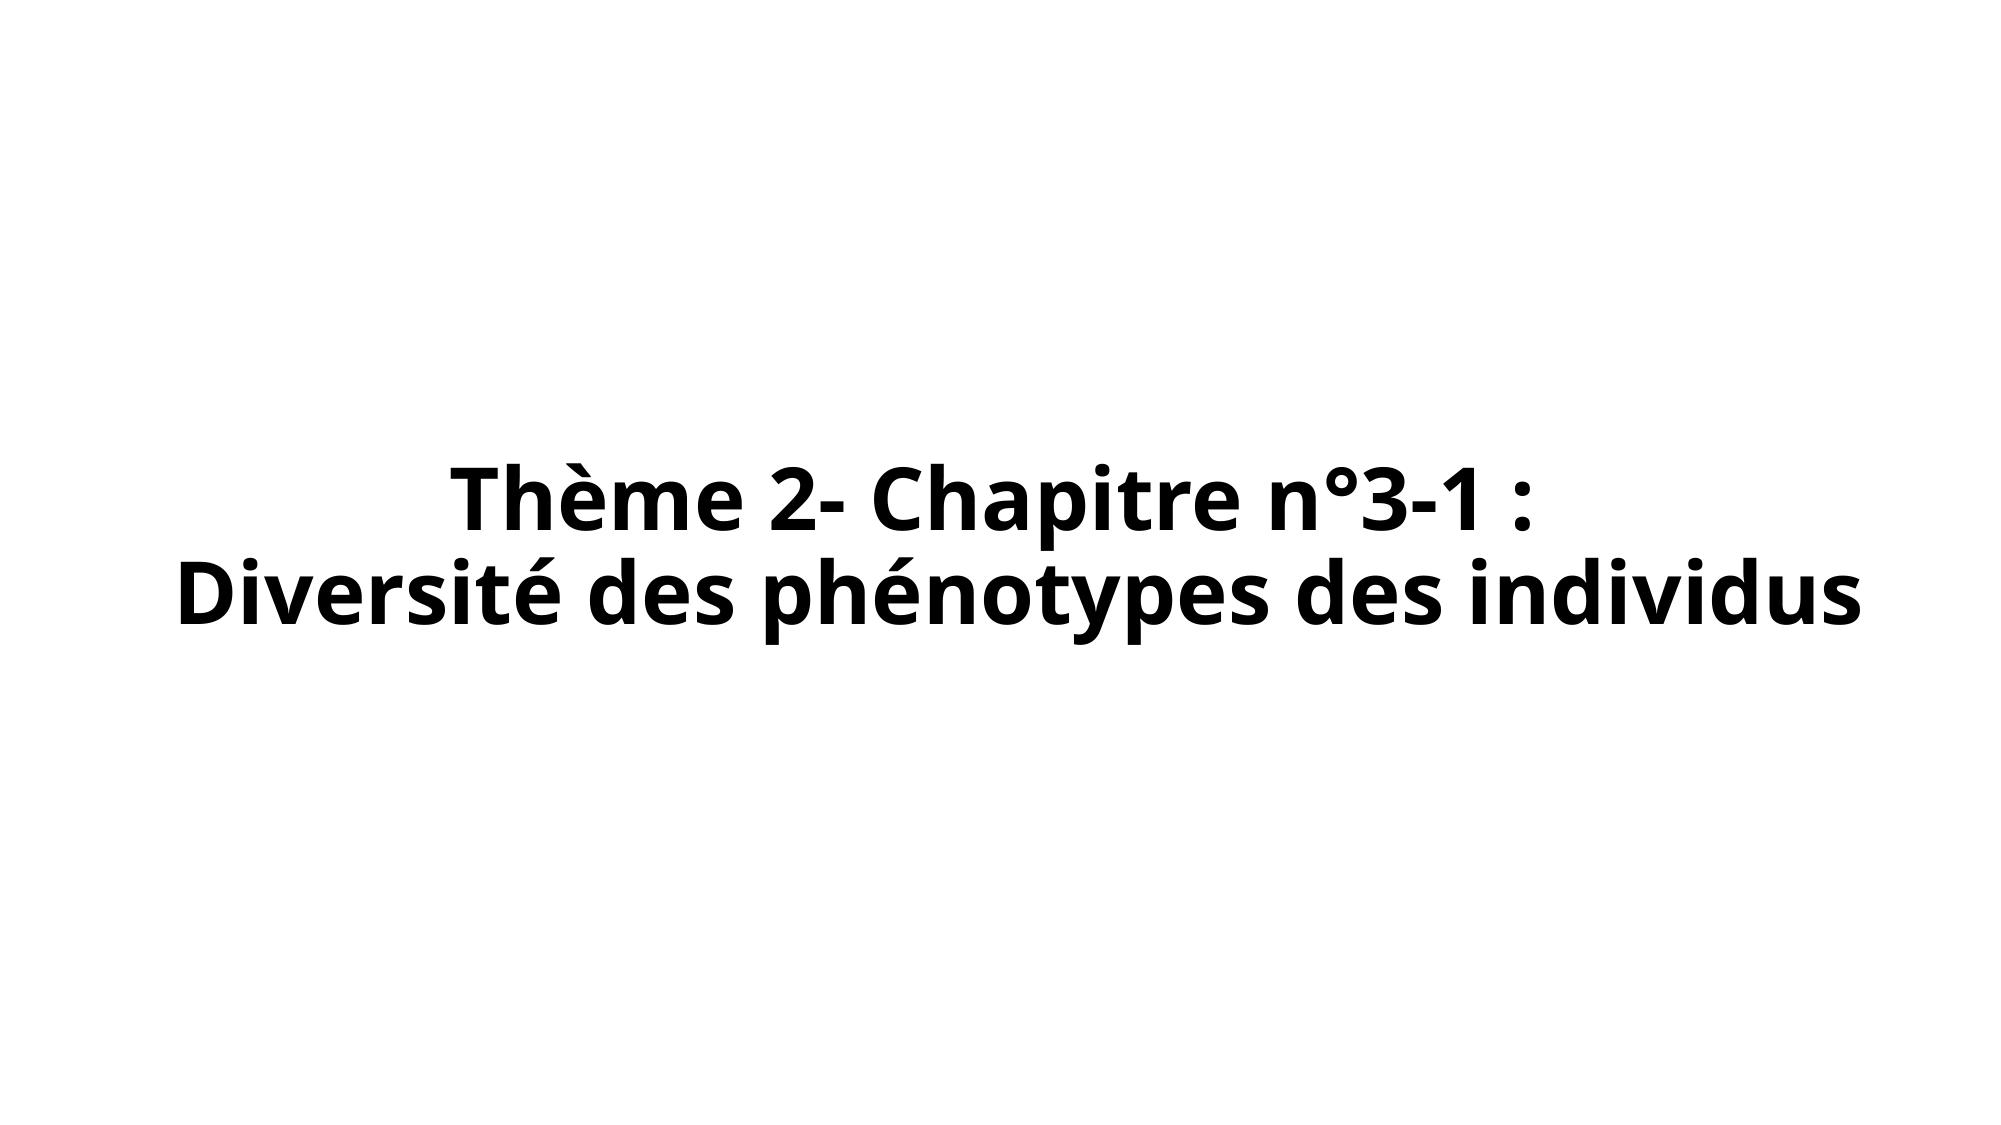

# Thème 2- Chapitre n°3-1 : Diversité des phénotypes des individus